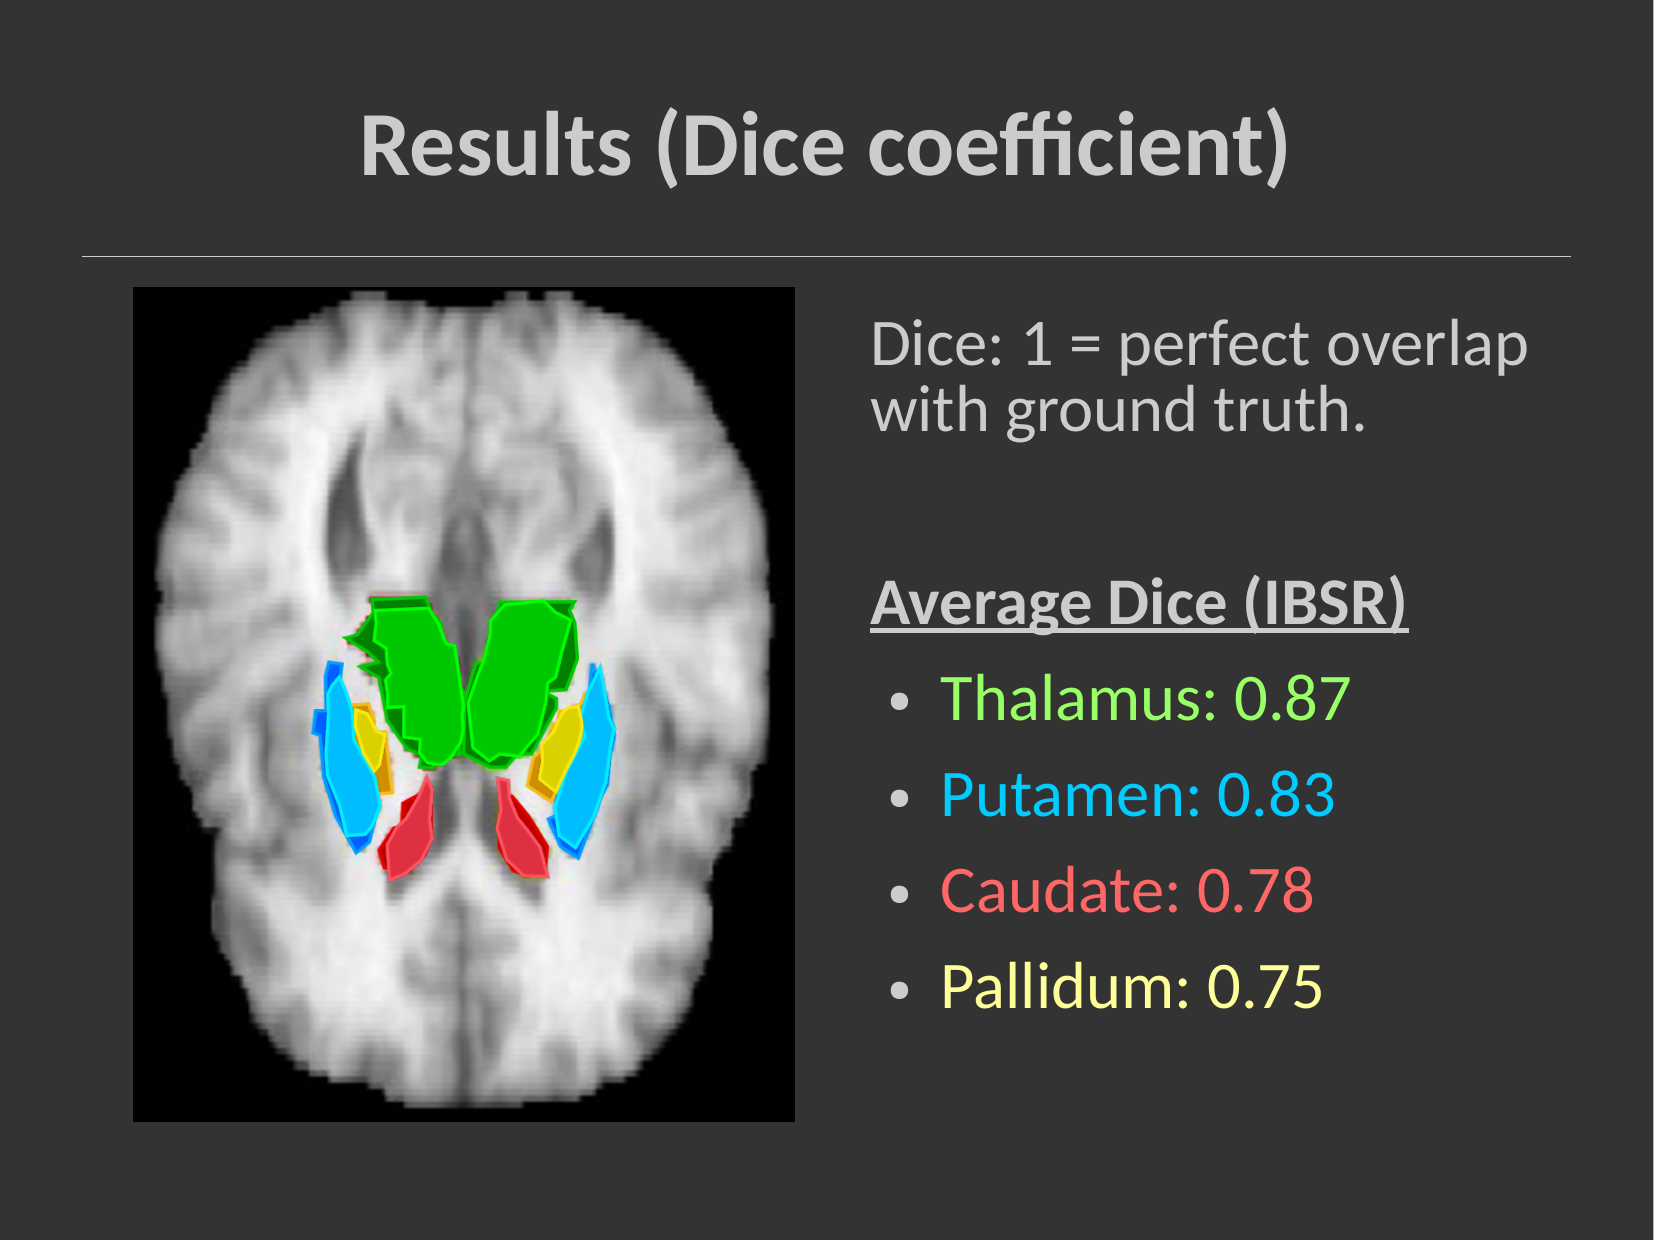

# Results (Dice coefficient)
Dice: 1 = perfect overlap with ground truth.
Average Dice (IBSR)
Thalamus: 0.87
Putamen: 0.83
Caudate: 0.78
Pallidum: 0.75